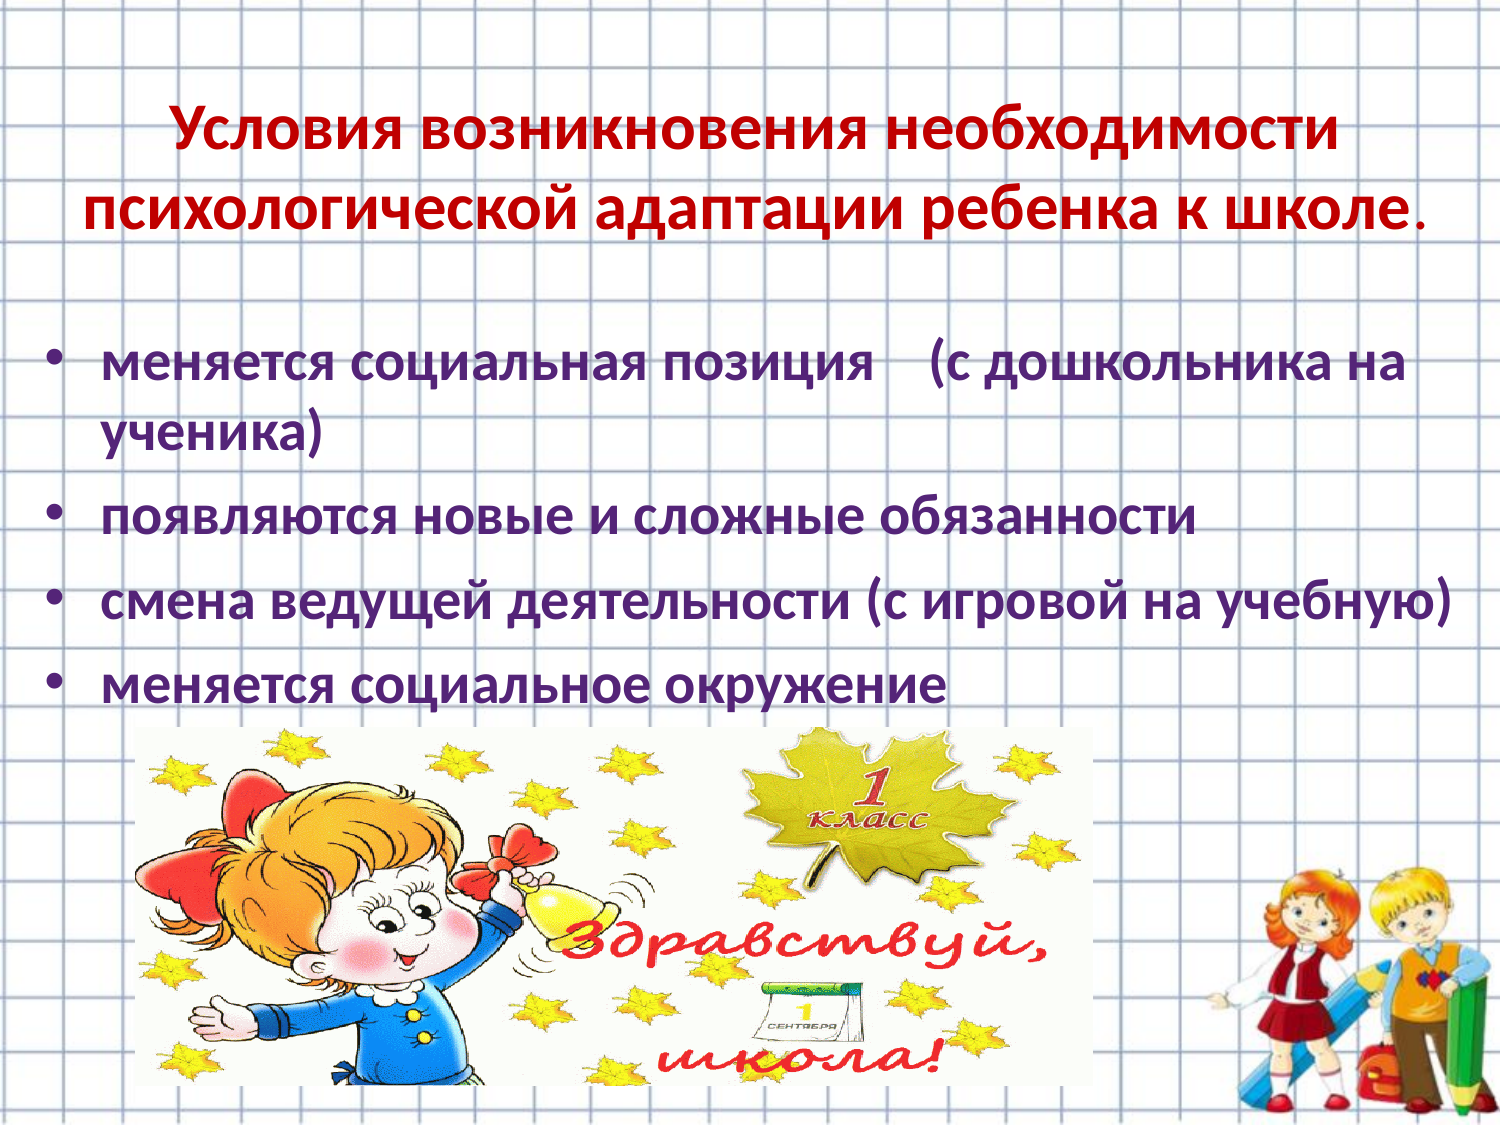

# Условия возникновения необходимости психологической адаптации ребенка к школе.
меняется социальная позиция (с дошкольника на ученика)
появляются новые и сложные обязанности
смена ведущей деятельности (с игровой на учебную)
меняется социальное окружение